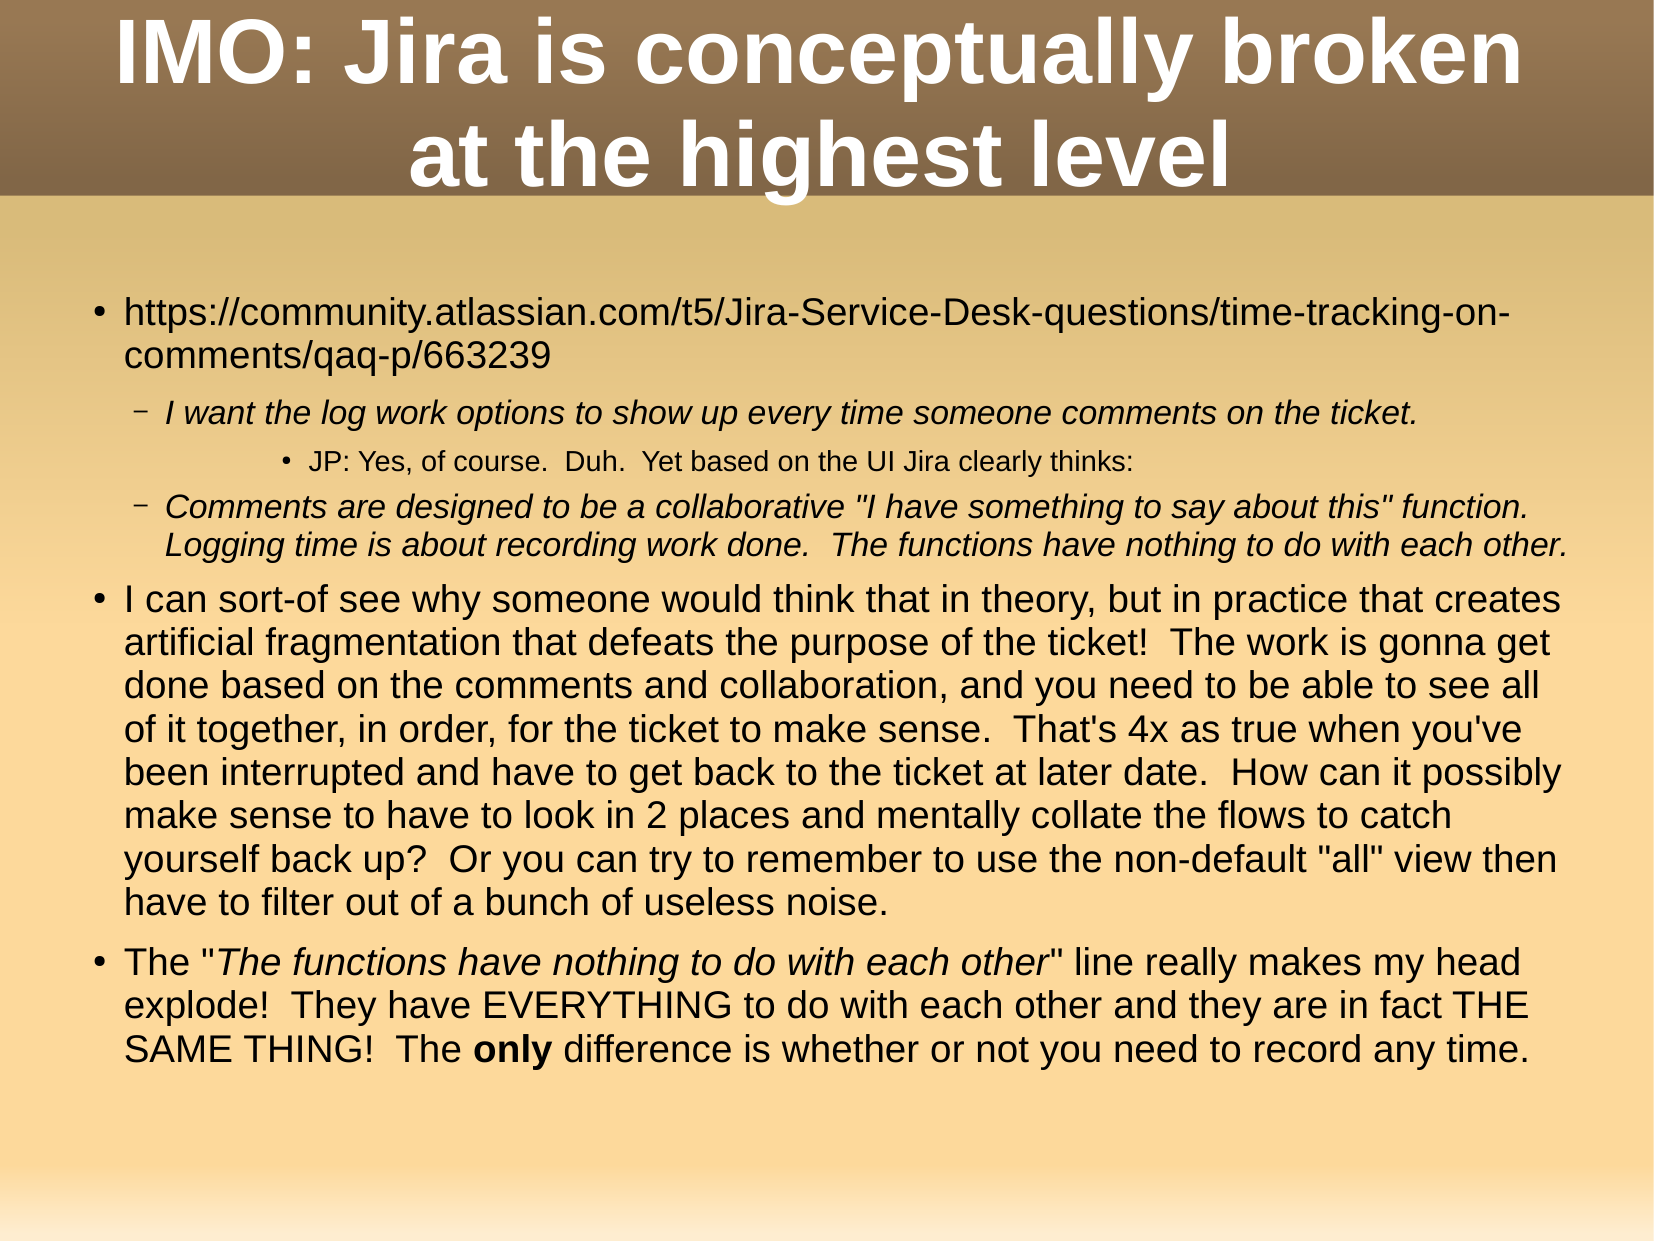

# IMO: Jira is conceptually broken at the highest level
https://community.atlassian.com/t5/Jira-Service-Desk-questions/time-tracking-on-comments/qaq-p/663239
I want the log work options to show up every time someone comments on the ticket.
JP: Yes, of course. Duh. Yet based on the UI Jira clearly thinks:
Comments are designed to be a collaborative "I have something to say about this" function. Logging time is about recording work done. The functions have nothing to do with each other.
I can sort-of see why someone would think that in theory, but in practice that creates artificial fragmentation that defeats the purpose of the ticket! The work is gonna get done based on the comments and collaboration, and you need to be able to see all of it together, in order, for the ticket to make sense. That's 4x as true when you've been interrupted and have to get back to the ticket at later date. How can it possibly make sense to have to look in 2 places and mentally collate the flows to catch yourself back up? Or you can try to remember to use the non-default "all" view then have to filter out of a bunch of useless noise.
The "The functions have nothing to do with each other" line really makes my head explode! They have EVERYTHING to do with each other and they are in fact THE SAME THING! The only difference is whether or not you need to record any time.